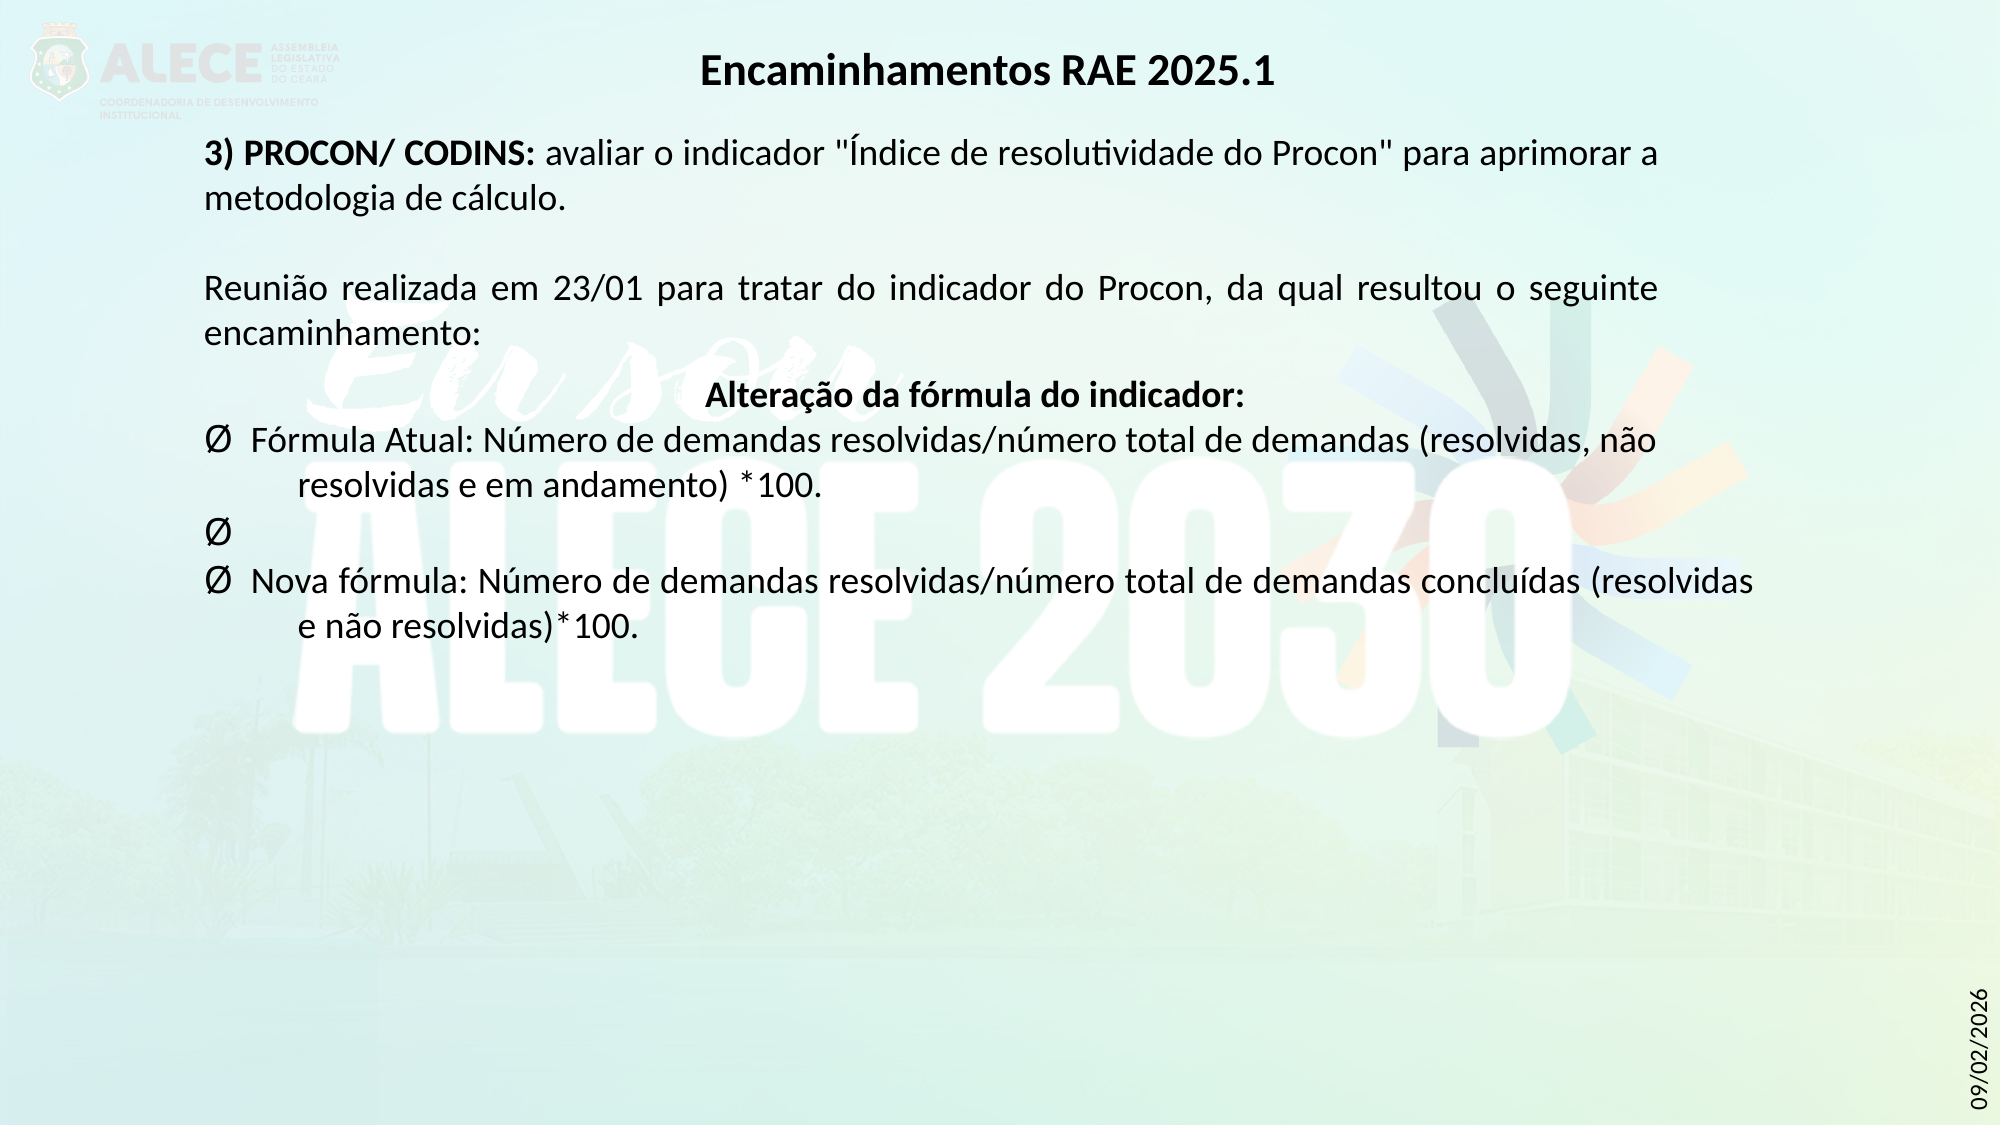

Encaminhamentos RAE 2025.1
3) PROCON/ CODINS: avaliar o indicador "Índice de resolutividade do Procon" para aprimorar a metodologia de cálculo.
Reunião realizada em 23/01 para tratar do indicador do Procon, da qual resultou o seguinte encaminhamento:
Alteração da fórmula do indicador:
Fórmula Atual: Número de demandas resolvidas/número total de demandas (resolvidas, não resolvidas e em andamento) *100.
Nova fórmula: Número de demandas resolvidas/número total de demandas concluídas (resolvidas e não resolvidas)*100.
09/02/2026